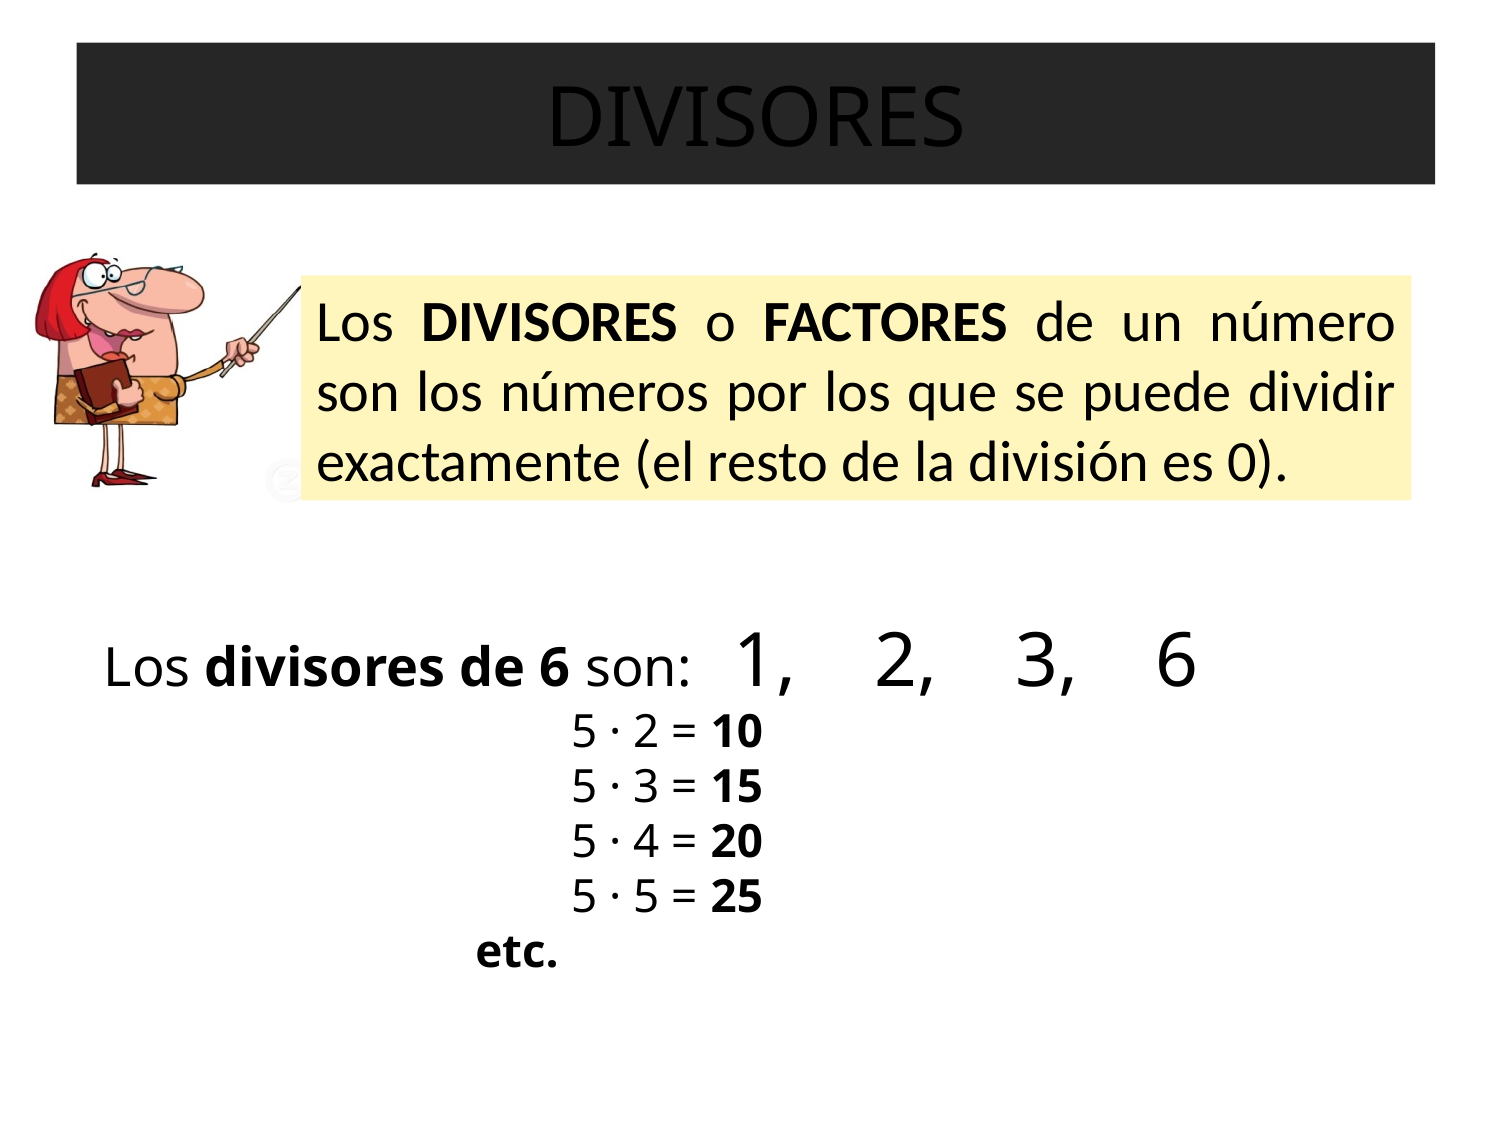

DIVISORES
Los DIVISORES o FACTORES de un número son los números por los que se puede dividir exactamente (el resto de la división es 0).
Los divisores de 6 son: 1, 2, 3, 6
 5 · 2 = 10
 5 · 3 = 15
 5 · 4 = 20
 5 · 5 = 25
 etc.